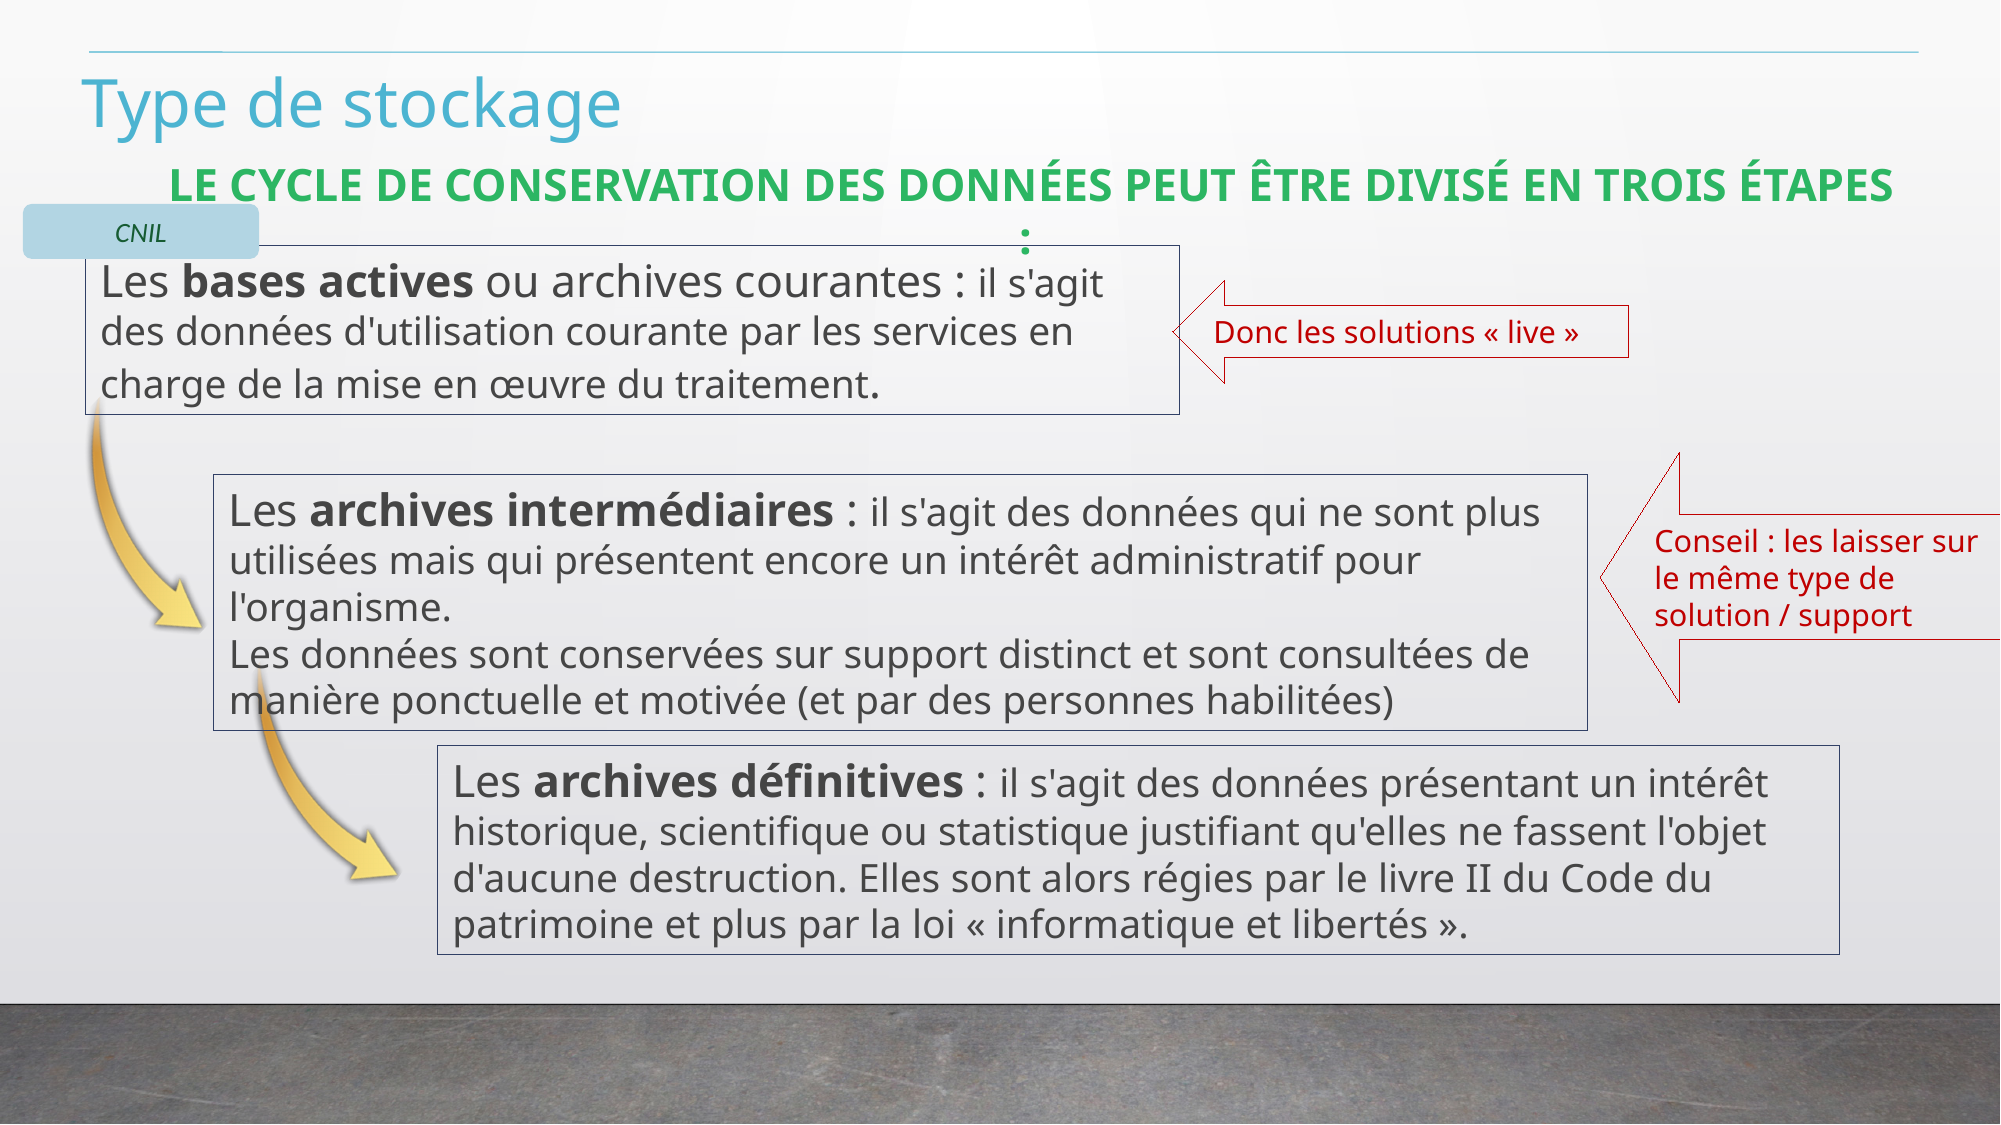

# Type de stockage
le cycle de conservation des données peut être divisé en trois étapes :
CNIL
Les bases actives ou archives courantes : il s'agit des données d'utilisation courante par les services en charge de la mise en œuvre du traitement.
Donc les solutions « live »
Conseil : les laisser sur le même type de solution / support
Les archives intermédiaires : il s'agit des données qui ne sont plus utilisées mais qui présentent encore un intérêt administratif pour l'organisme.
Les données sont conservées sur support distinct et sont consultées de manière ponctuelle et motivée (et par des personnes habilitées)
Les archives définitives : il s'agit des données présentant un intérêt historique, scientifique ou statistique justifiant qu'elles ne fassent l'objet d'aucune destruction. Elles sont alors régies par le livre II du Code du patrimoine et plus par la loi « informatique et libertés ».